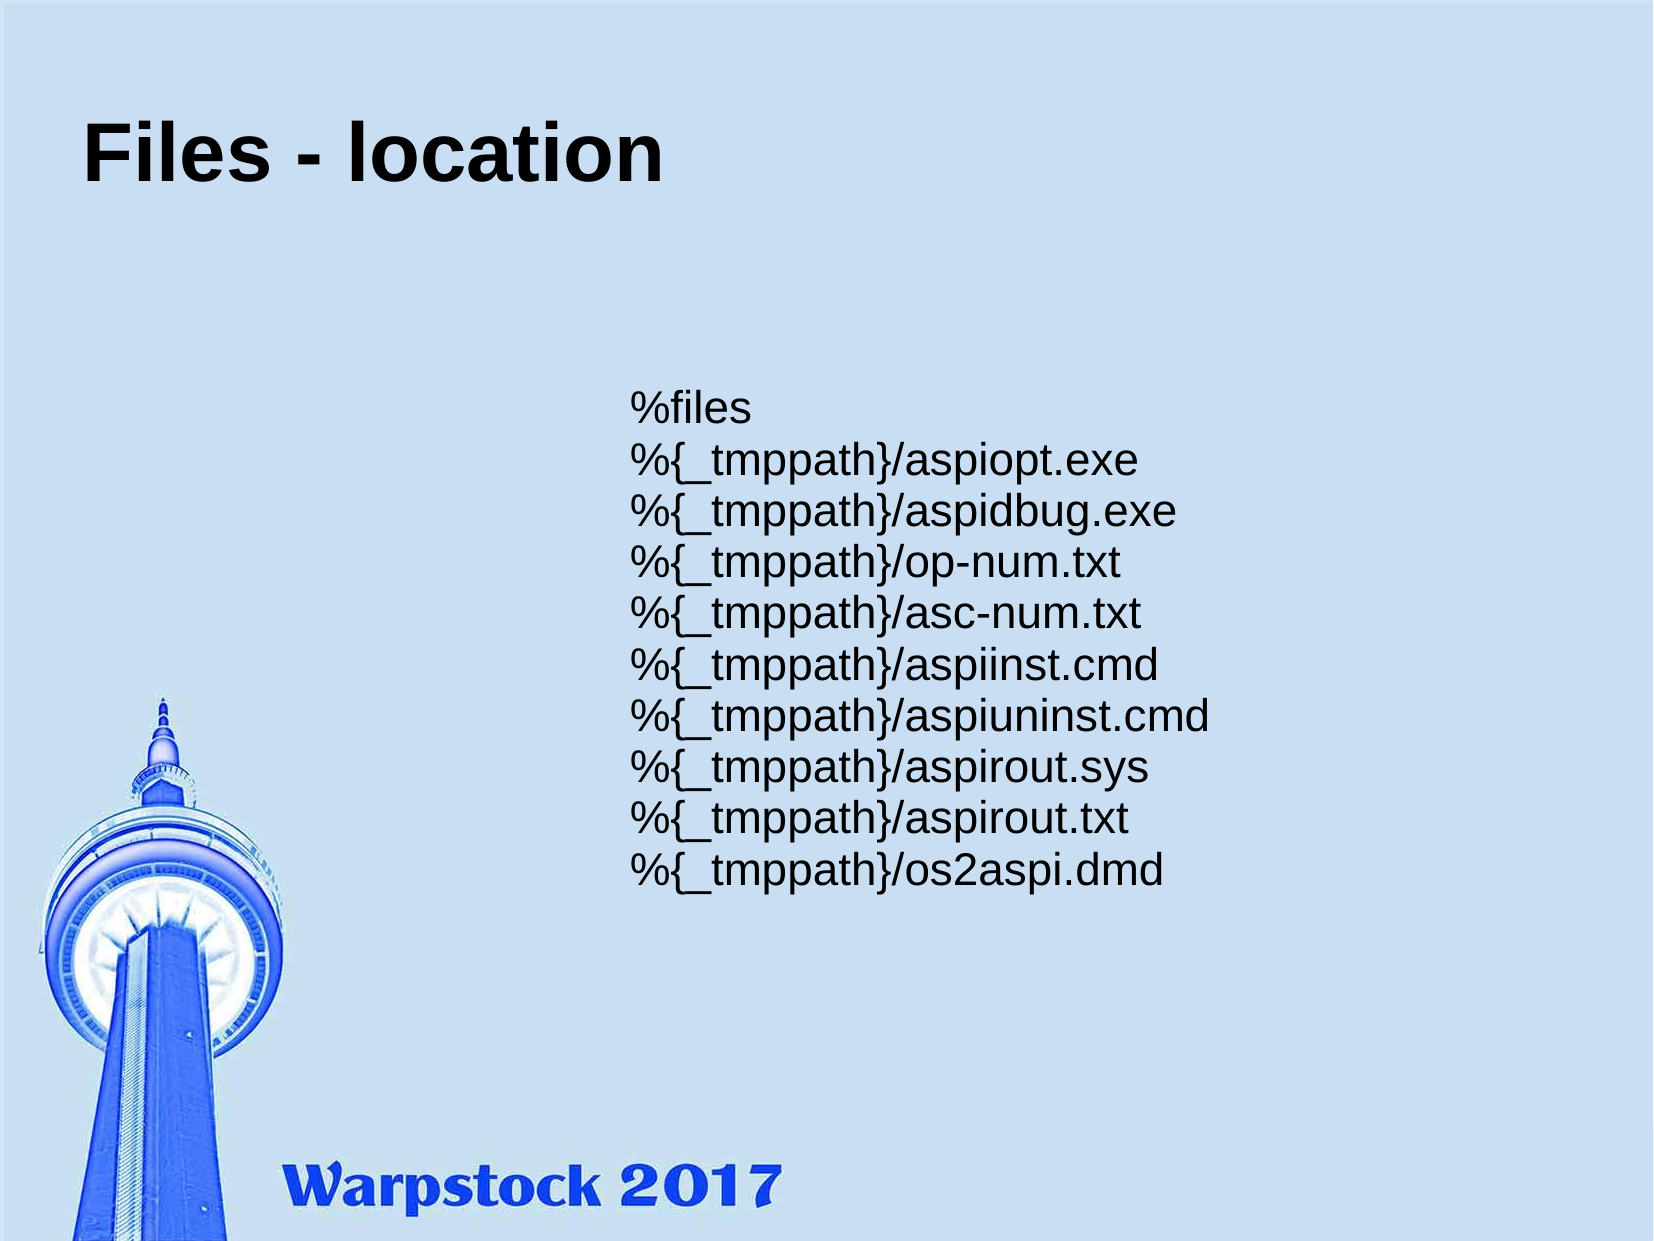

# Files - location
%files
%{_tmppath}/aspiopt.exe
%{_tmppath}/aspidbug.exe
%{_tmppath}/op-num.txt
%{_tmppath}/asc-num.txt
%{_tmppath}/aspiinst.cmd
%{_tmppath}/aspiuninst.cmd
%{_tmppath}/aspirout.sys
%{_tmppath}/aspirout.txt
%{_tmppath}/os2aspi.dmd